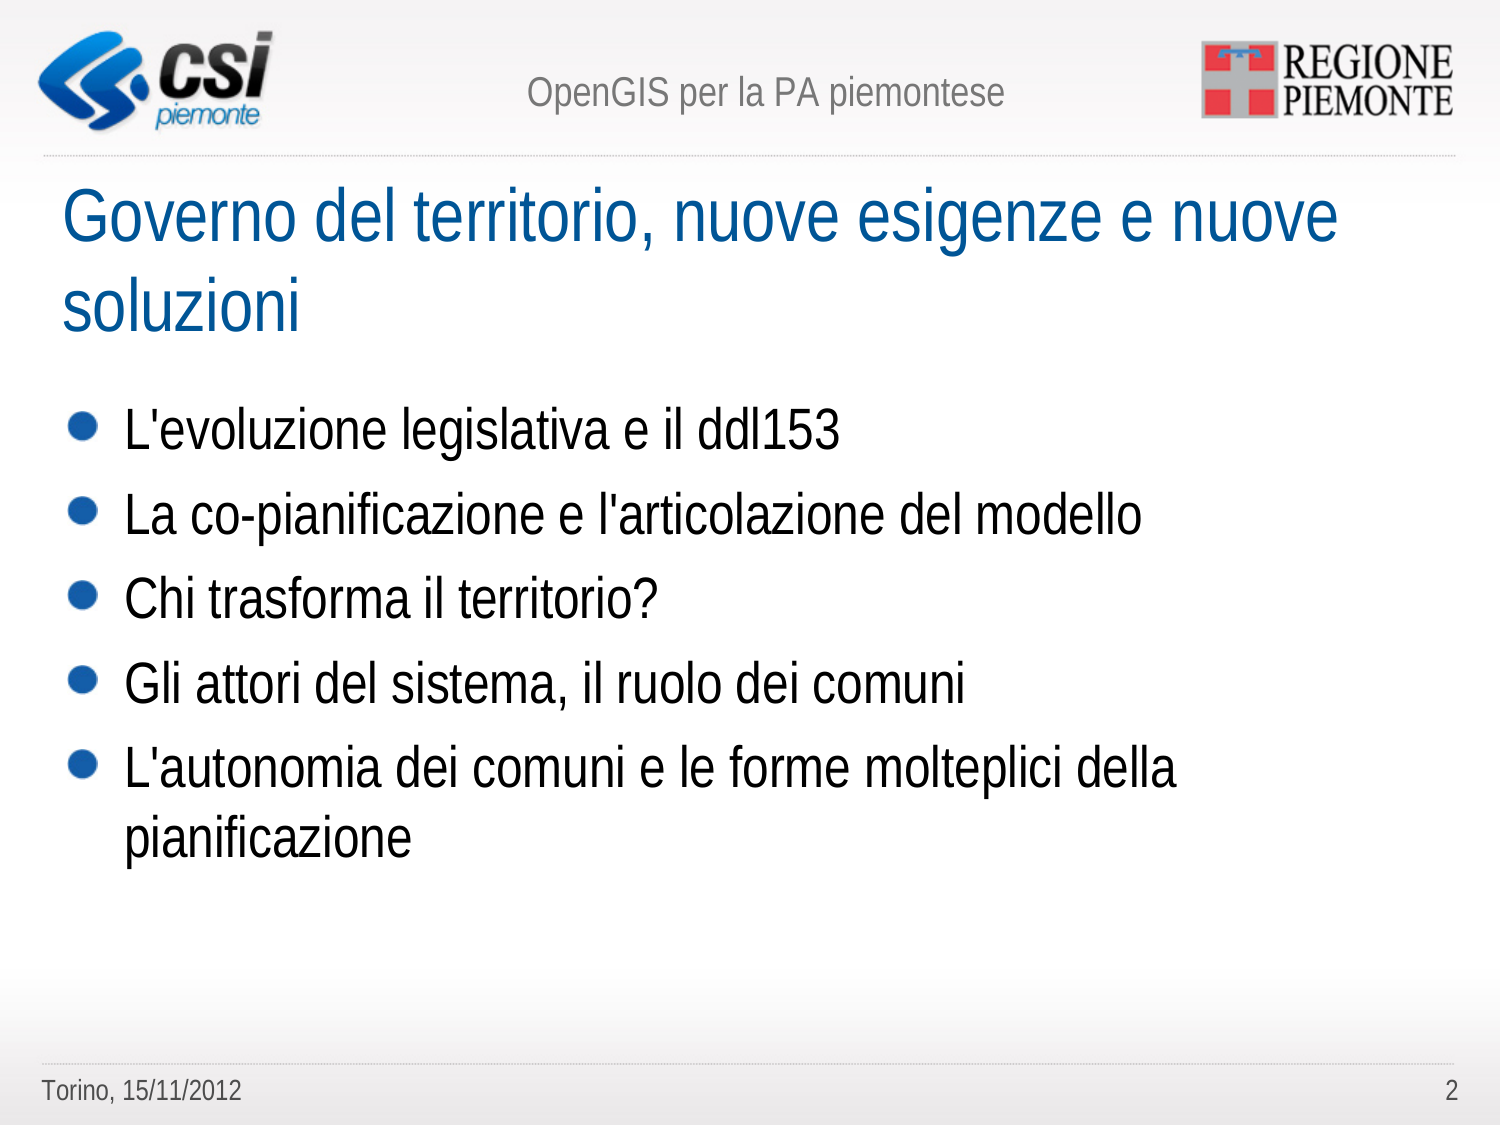

# Governo del territorio, nuove esigenze e nuove soluzioni
L'evoluzione legislativa e il ddl153
La co-pianificazione e l'articolazione del modello
Chi trasforma il territorio?
Gli attori del sistema, il ruolo dei comuni
L'autonomia dei comuni e le forme molteplici della pianificazione